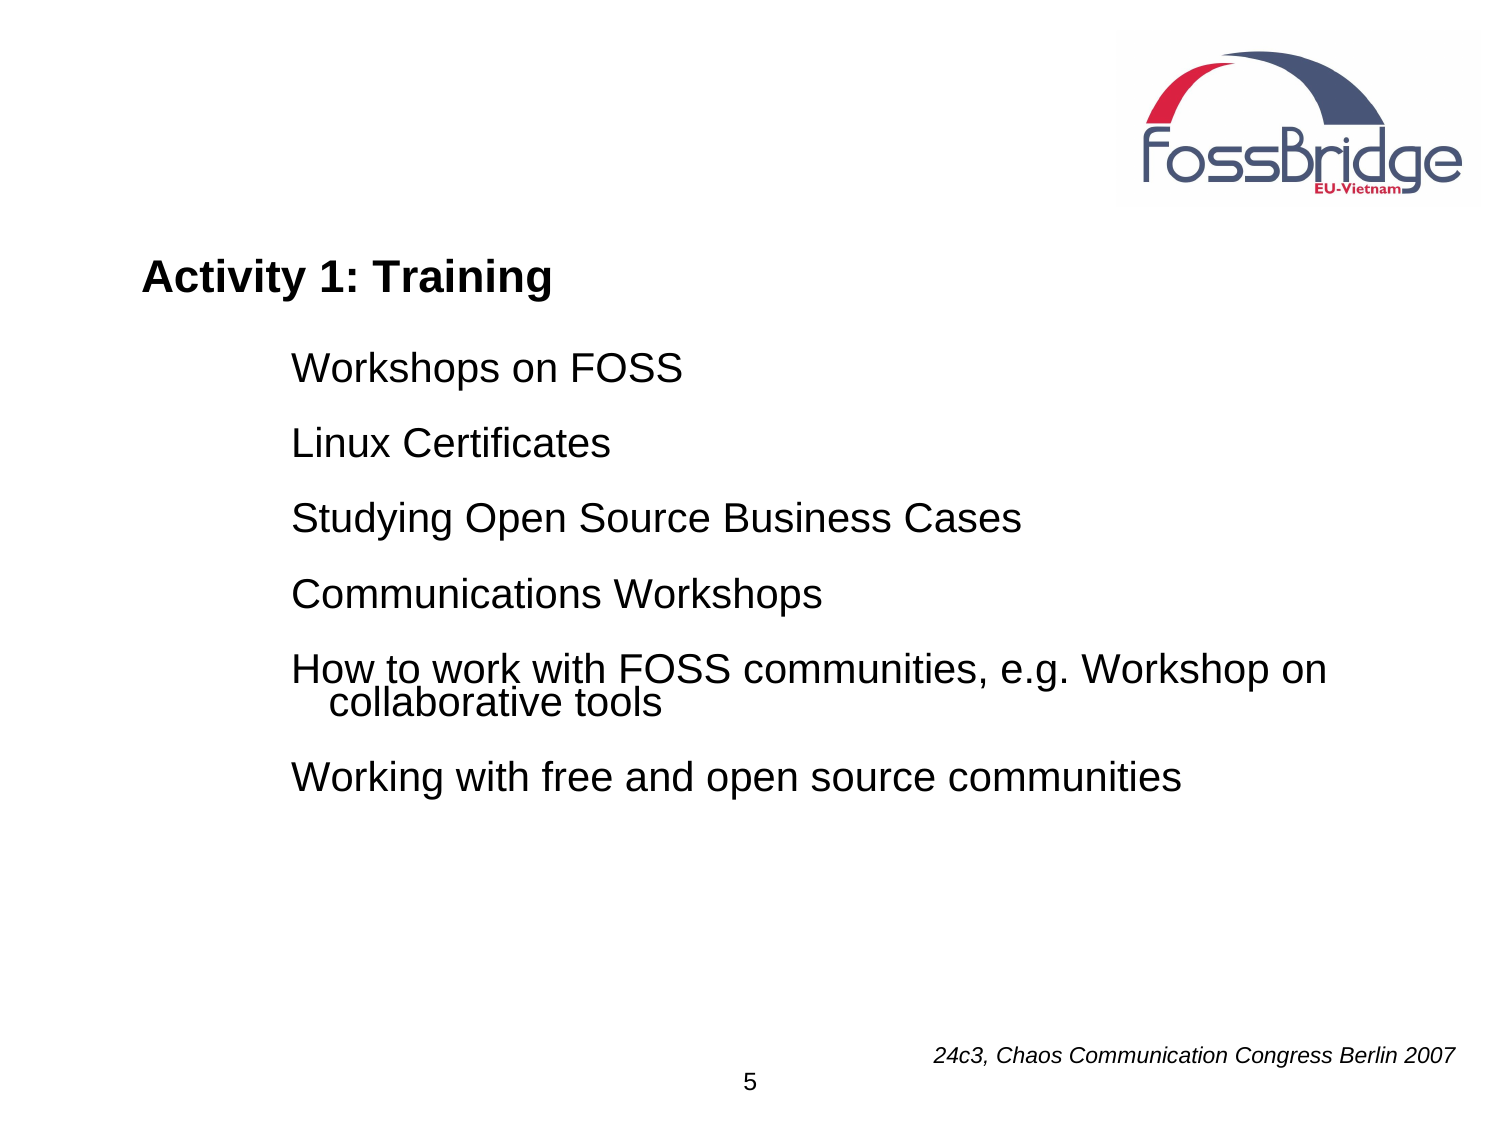

#
Activity 1: Training
Workshops on FOSS
Linux Certificates
Studying Open Source Business Cases
Communications Workshops
How to work with FOSS communities, e.g. Workshop on collaborative tools
Working with free and open source communities